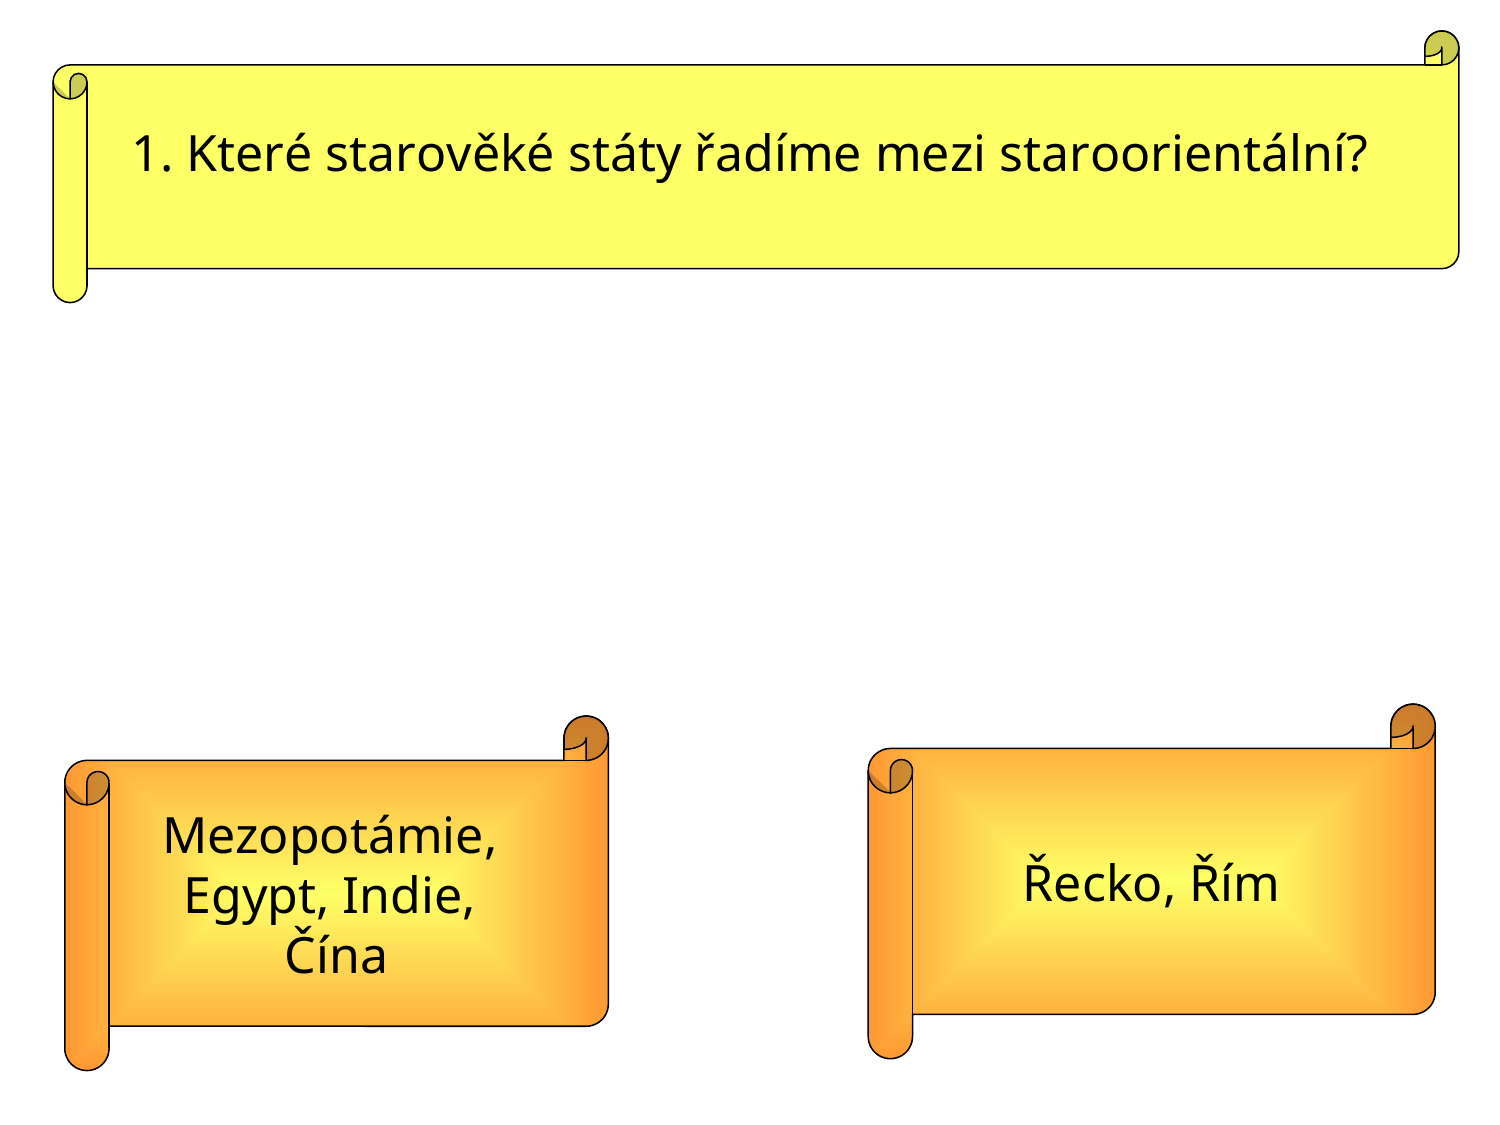

1. Které starověké státy řadíme mezi staroorientální?
Řecko, Řím
Mezopotámie,
Egypt, Indie,
Čína